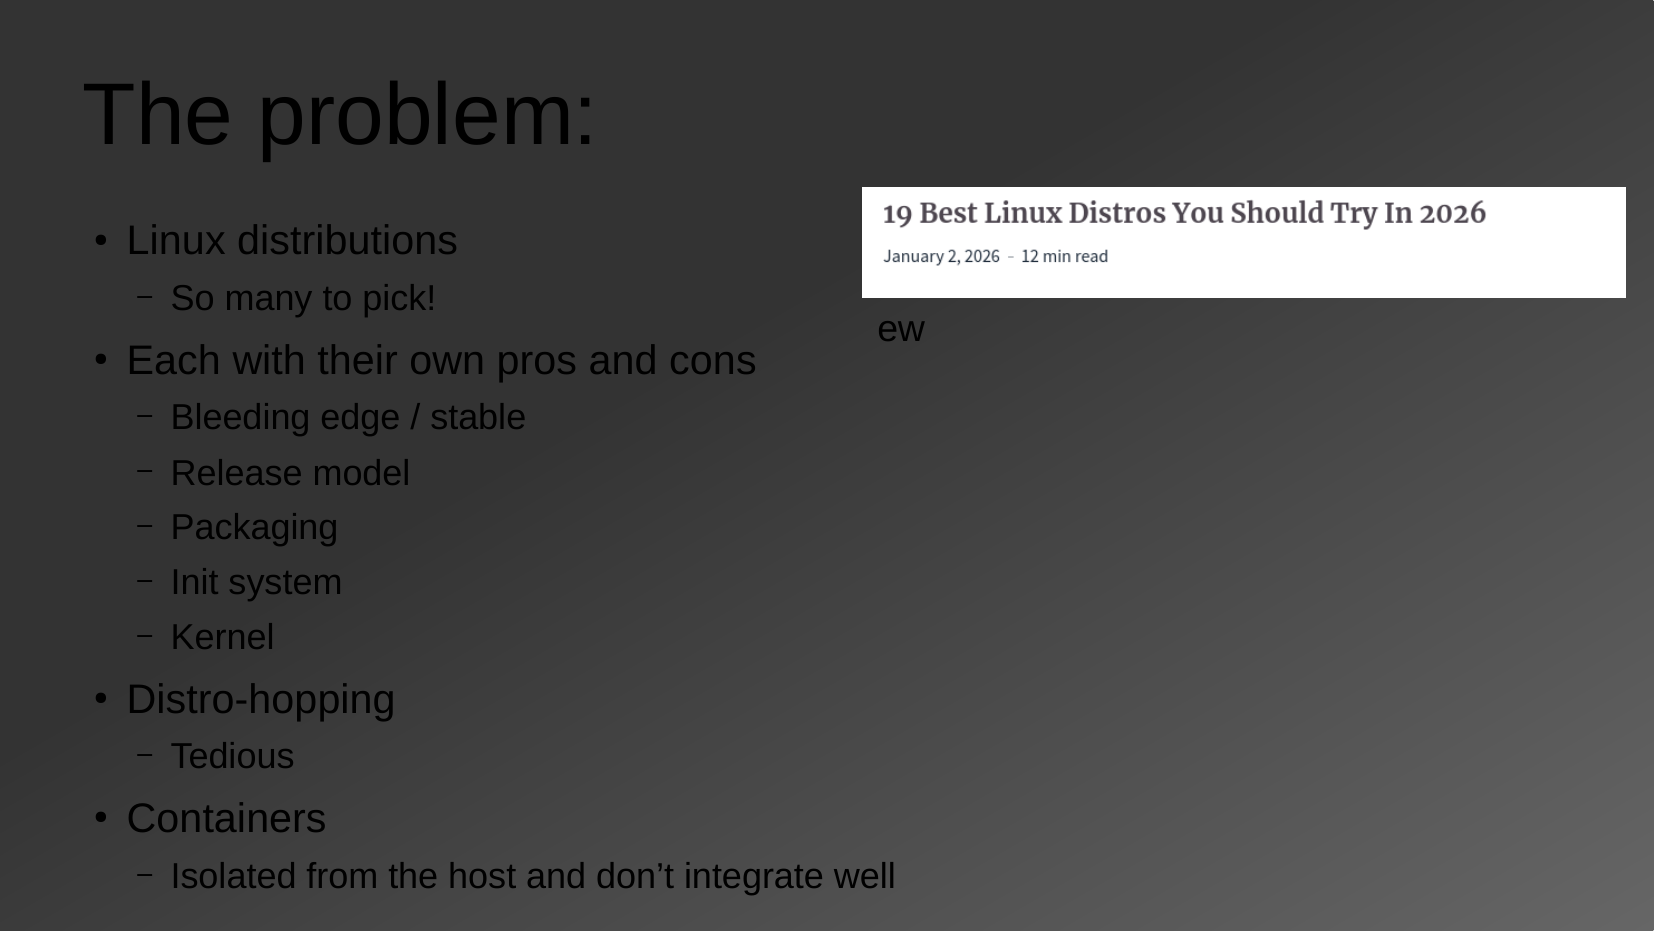

# The problem:
Linux distributions
So many to pick!
Each with their own pros and cons
Bleeding edge / stable
Release model
Packaging
Init system
Kernel
Distro-hopping
Tedious
Containers
Isolated from the host and don’t integrate well
ew